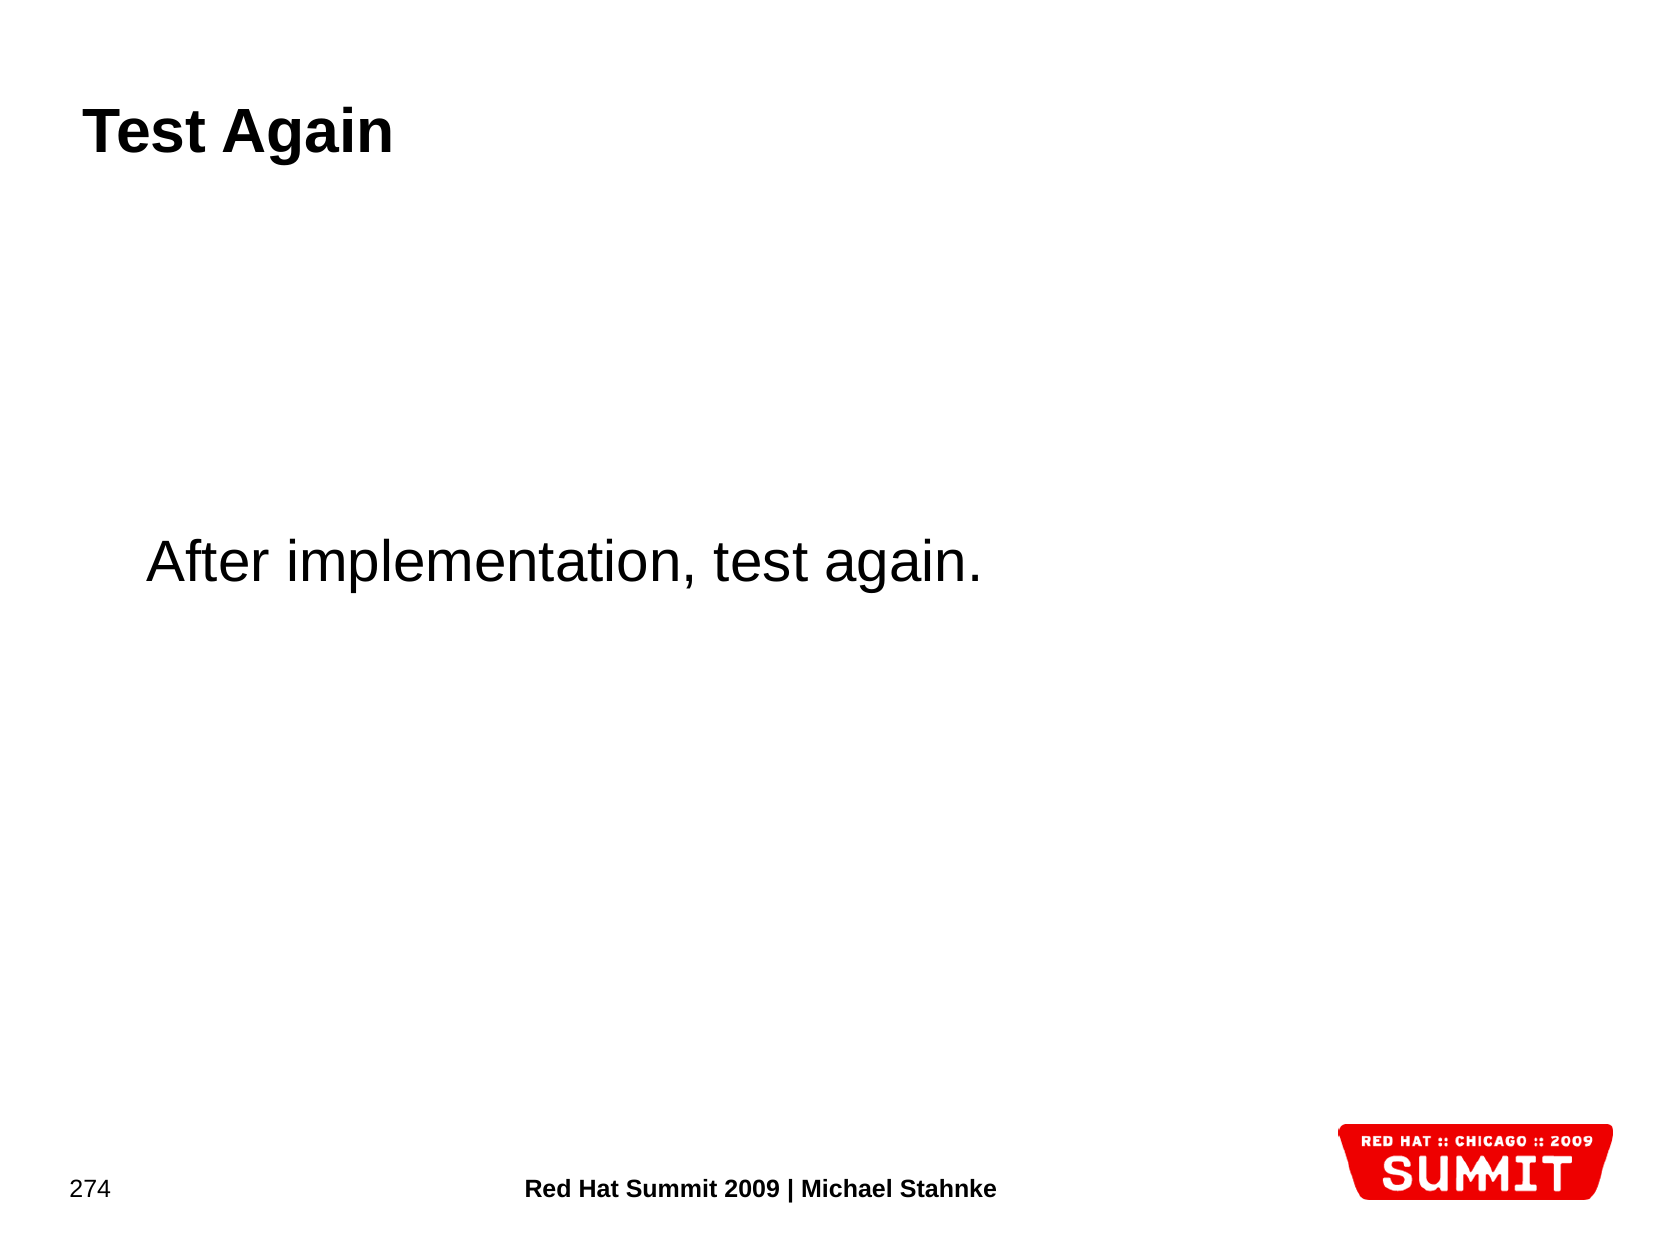

# Test Again
After implementation, test again.